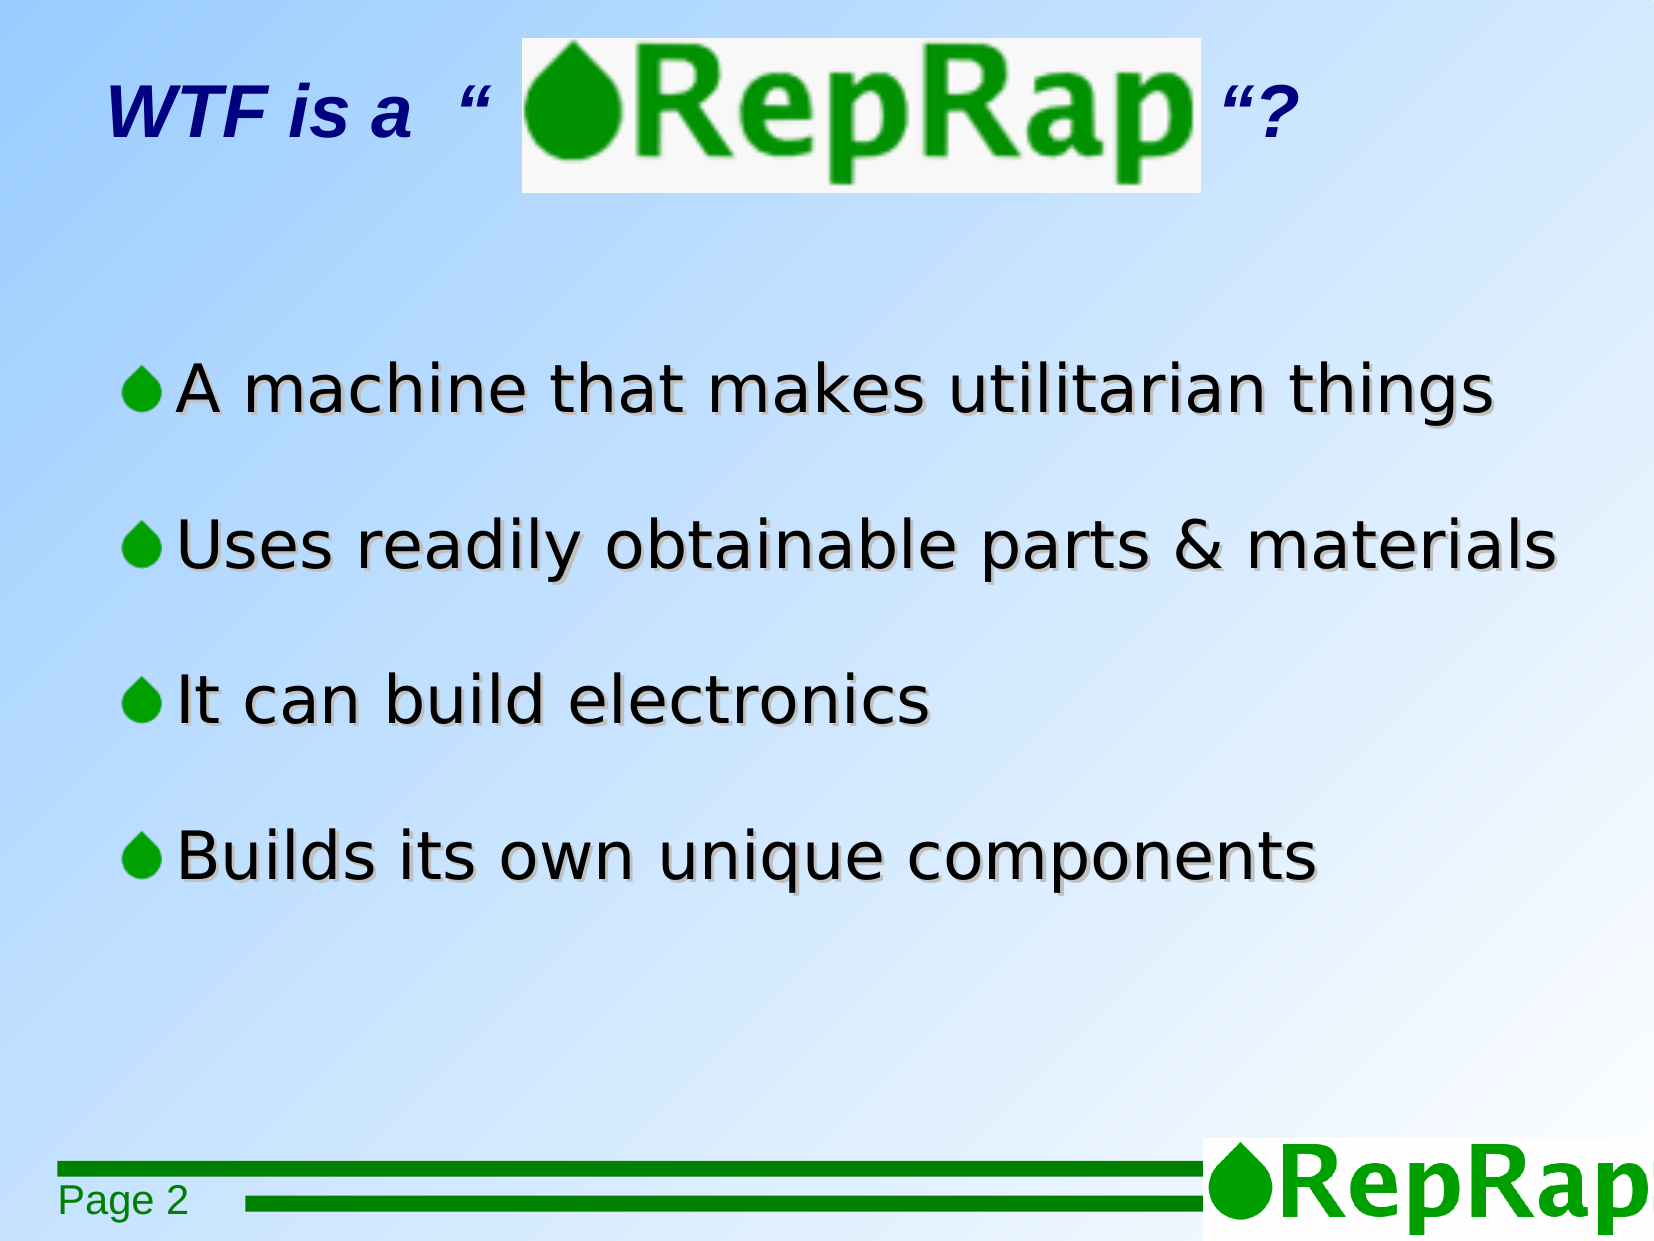

# WTF is a “ “?
A machine that makes utilitarian things
Uses readily obtainable parts & materials
It can build electronics
Builds its own unique components